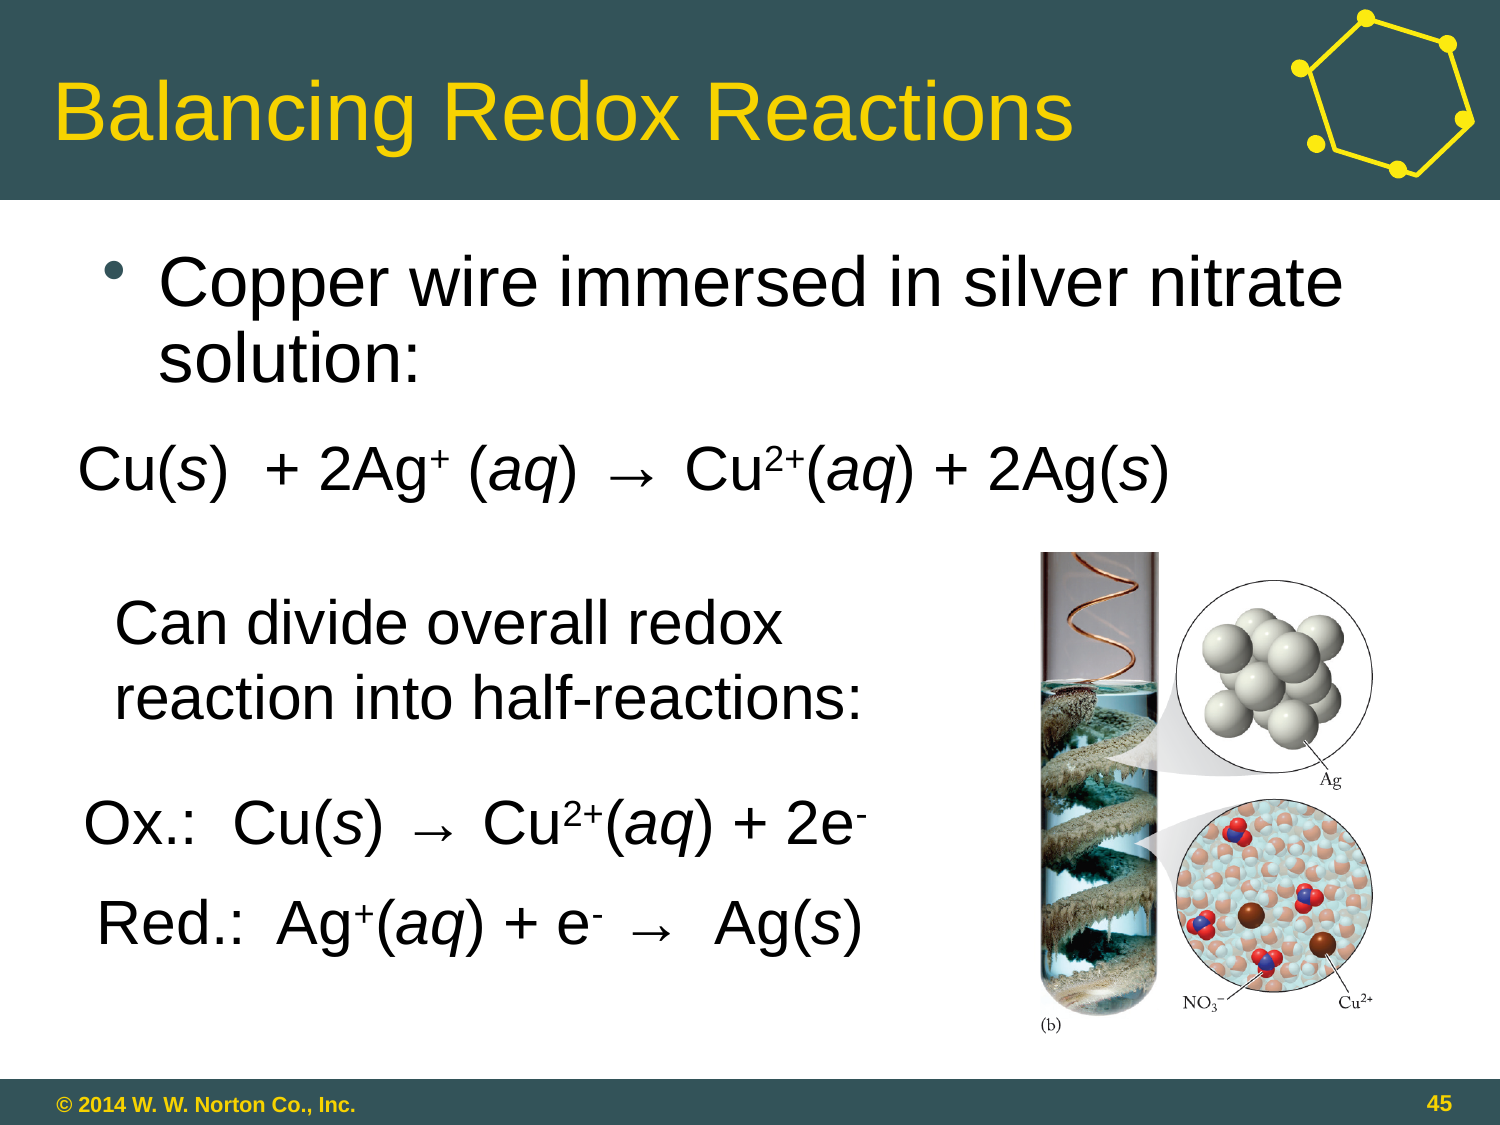

Balancing Redox Reactions
# Copper wire immersed in silver nitrate solution:
Cu(s) + 2Ag+ (aq) → Cu2+(aq) + 2Ag(s)
Can divide overall redox reaction into half-reactions:
Ox.: Cu(s) → Cu2+(aq) + 2e-
Red.: Ag+(aq) + e- → Ag(s)